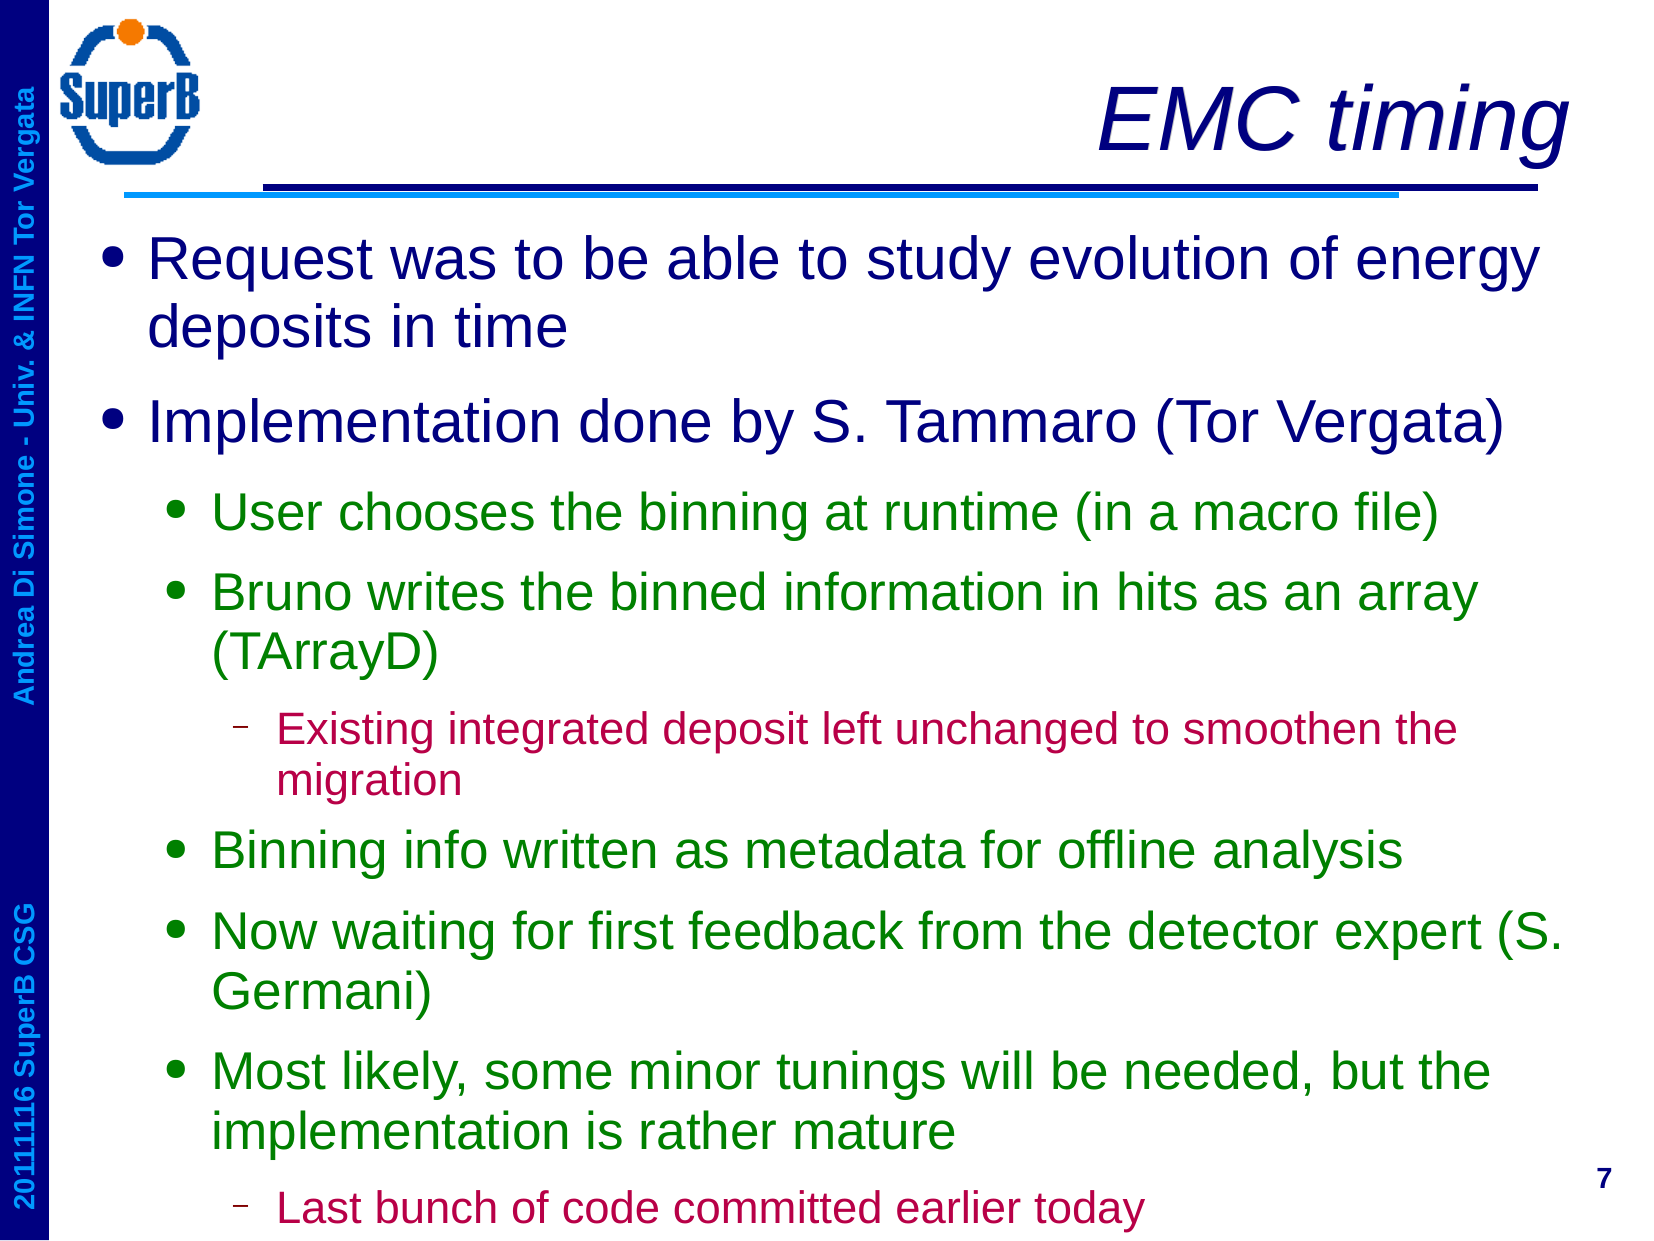

# EMC timing
Request was to be able to study evolution of energy deposits in time
Implementation done by S. Tammaro (Tor Vergata)
User chooses the binning at runtime (in a macro file)
Bruno writes the binned information in hits as an array (TArrayD)
Existing integrated deposit left unchanged to smoothen the migration
Binning info written as metadata for offline analysis
Now waiting for first feedback from the detector expert (S. Germani)
Most likely, some minor tunings will be needed, but the implementation is rather mature
Last bunch of code committed earlier today
All changes limited to BrnEmc
Andrea Di Simone - Univ. & INFN Tor Vergata
20111116 SuperB CSG
7